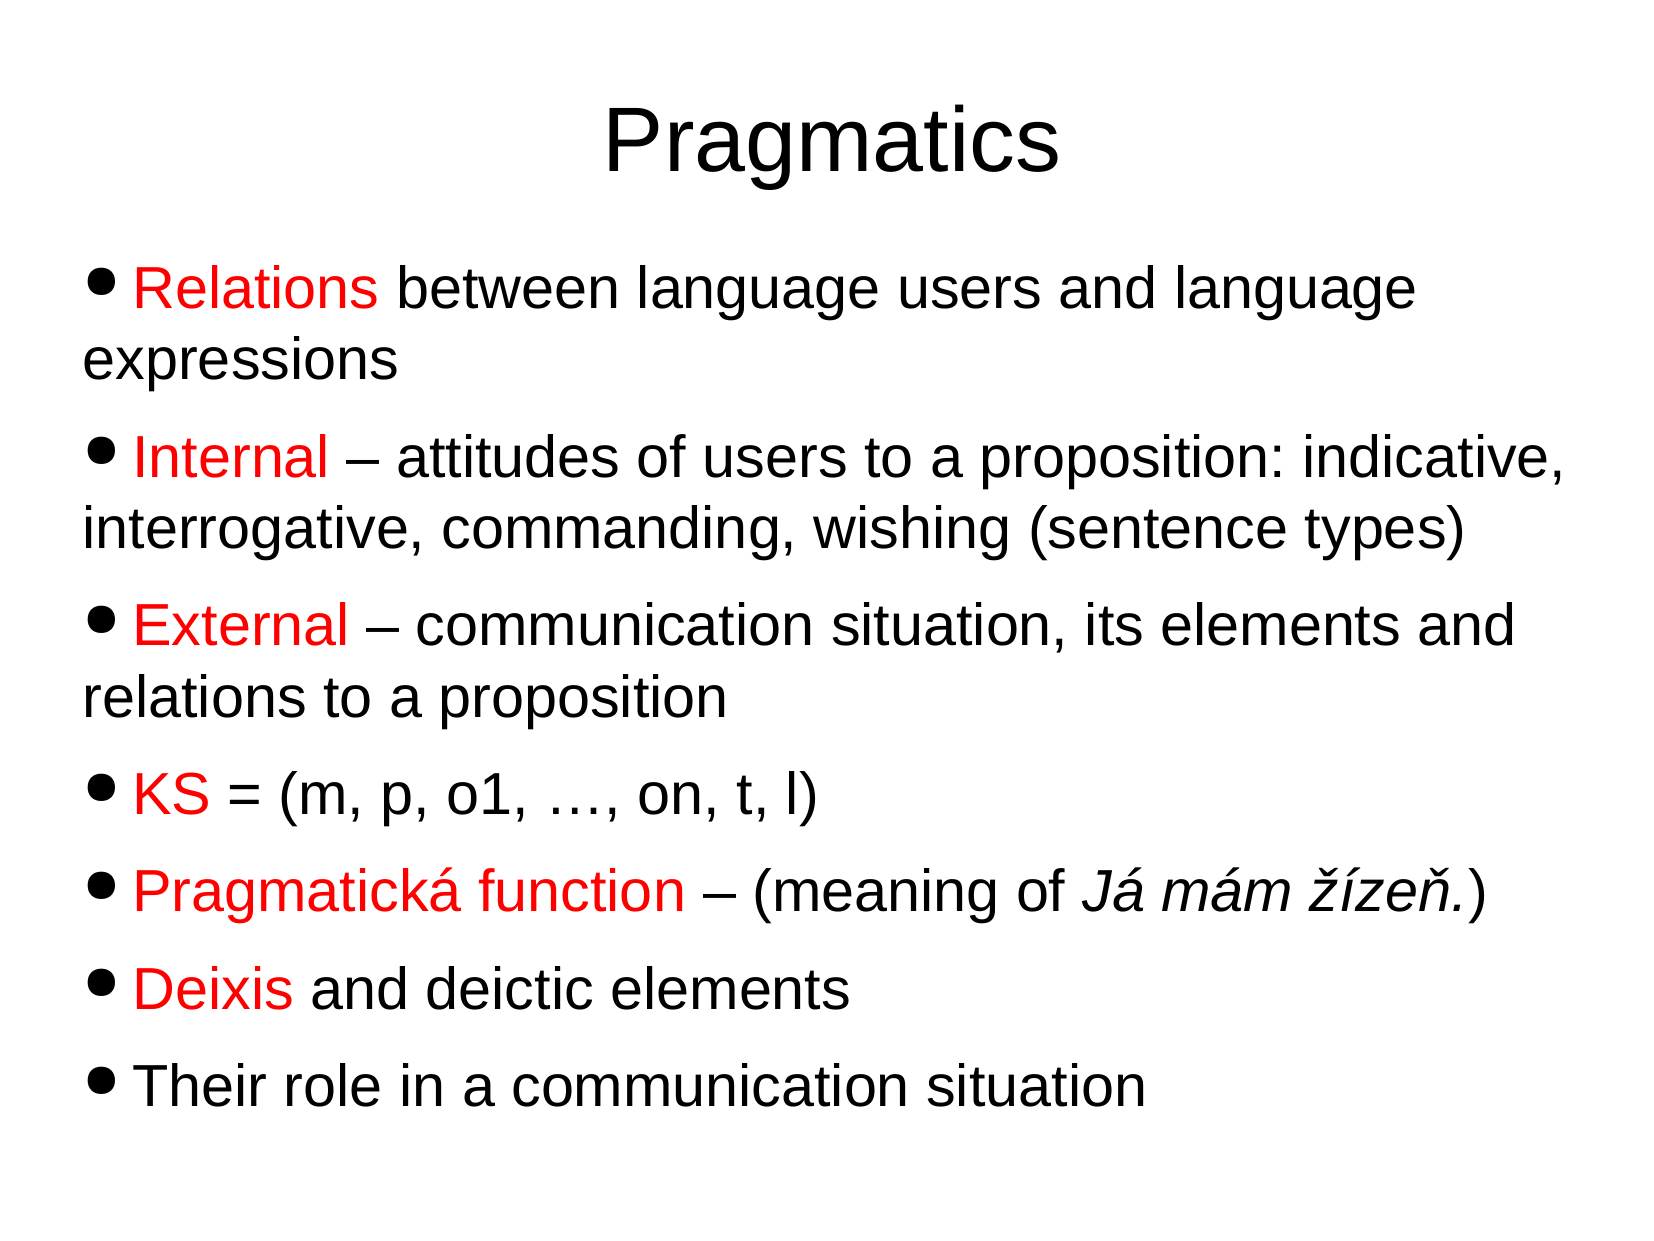

# Pragmatics
 Relations between language users and language expressions
 Internal – attitudes of users to a proposition: indicative, interrogative, commanding, wishing (sentence types)
 External – communication situation, its elements and relations to a proposition
 KS = (m, p, o1, …, on, t, l)
 Pragmatická function – (meaning of Já mám žízeň.)
 Deixis and deictic elements
 Their role in a communication situation